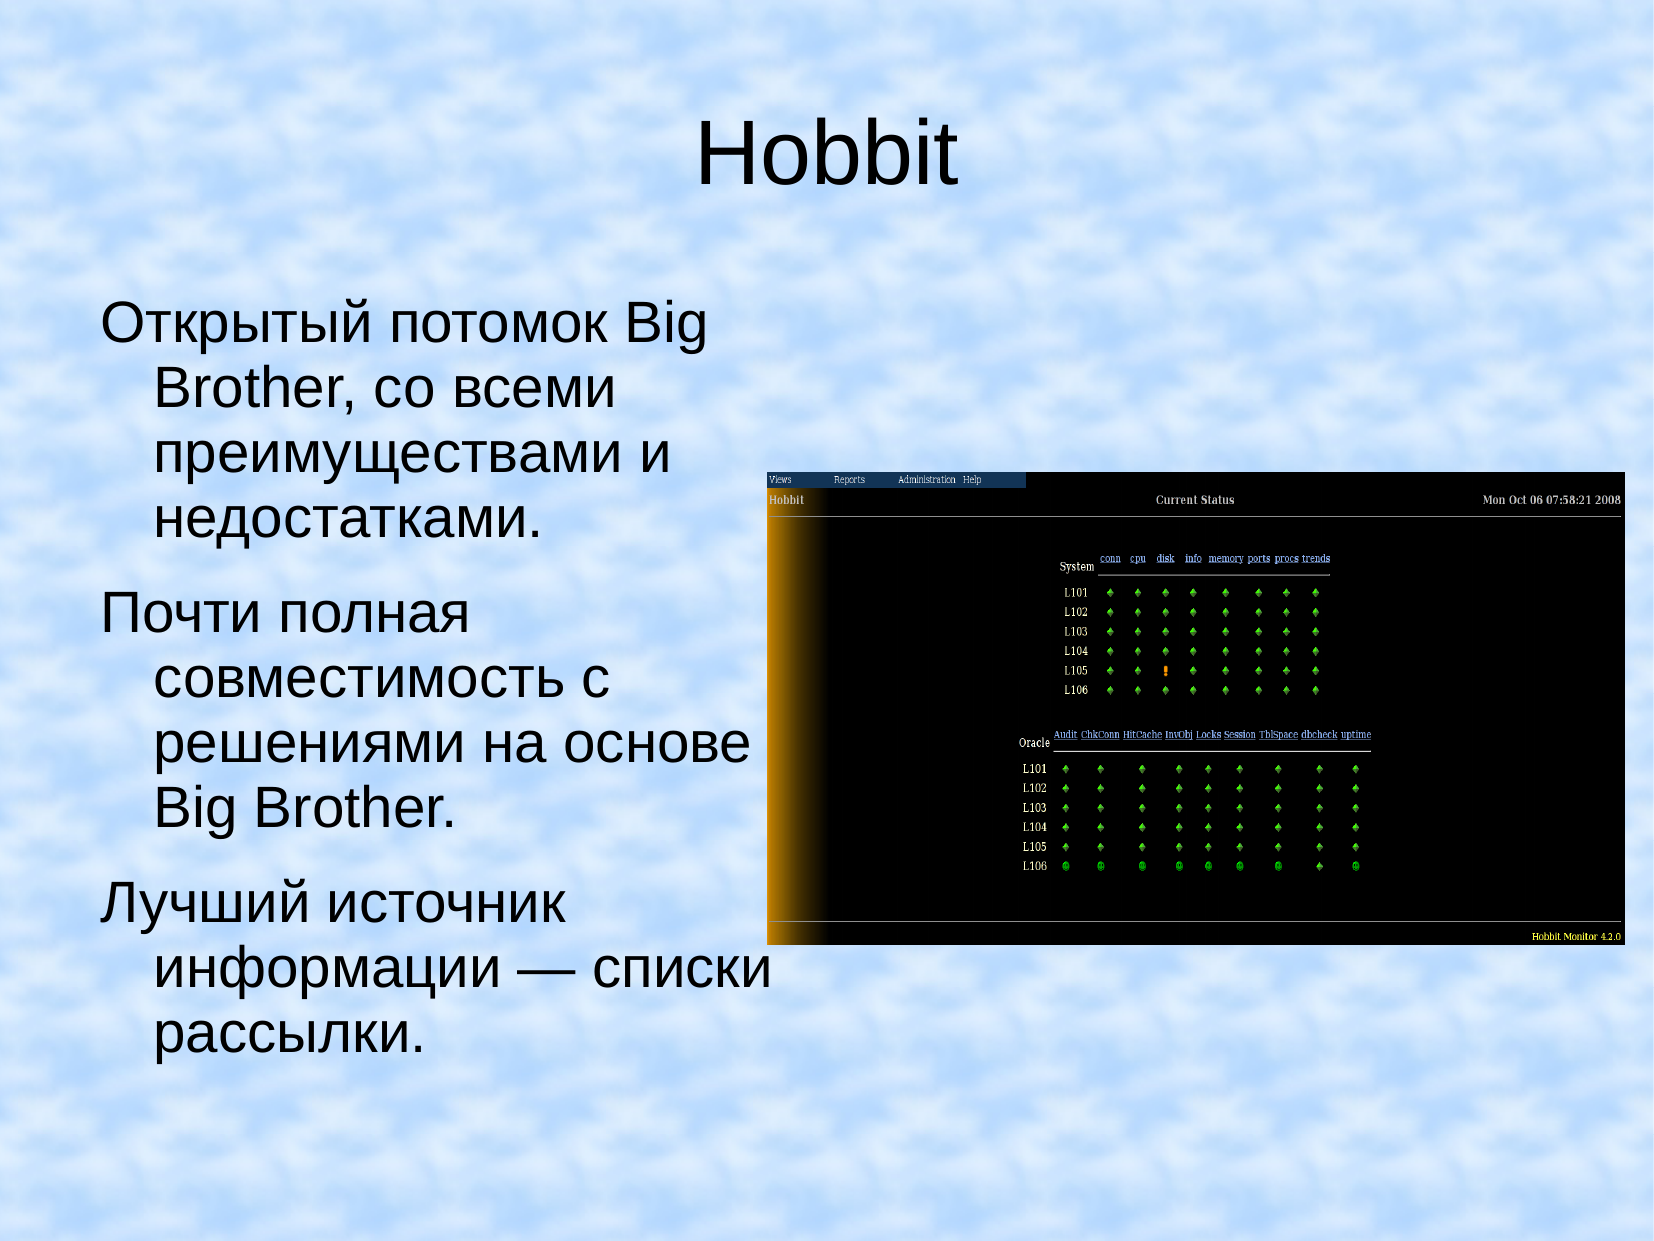

# Hobbit
Открытый потомок Big Brother, со всеми преимуществами и недостатками.
Почти полная совместимость с решениями на основе Big Brother.
Лучший источник информации — списки рассылки.